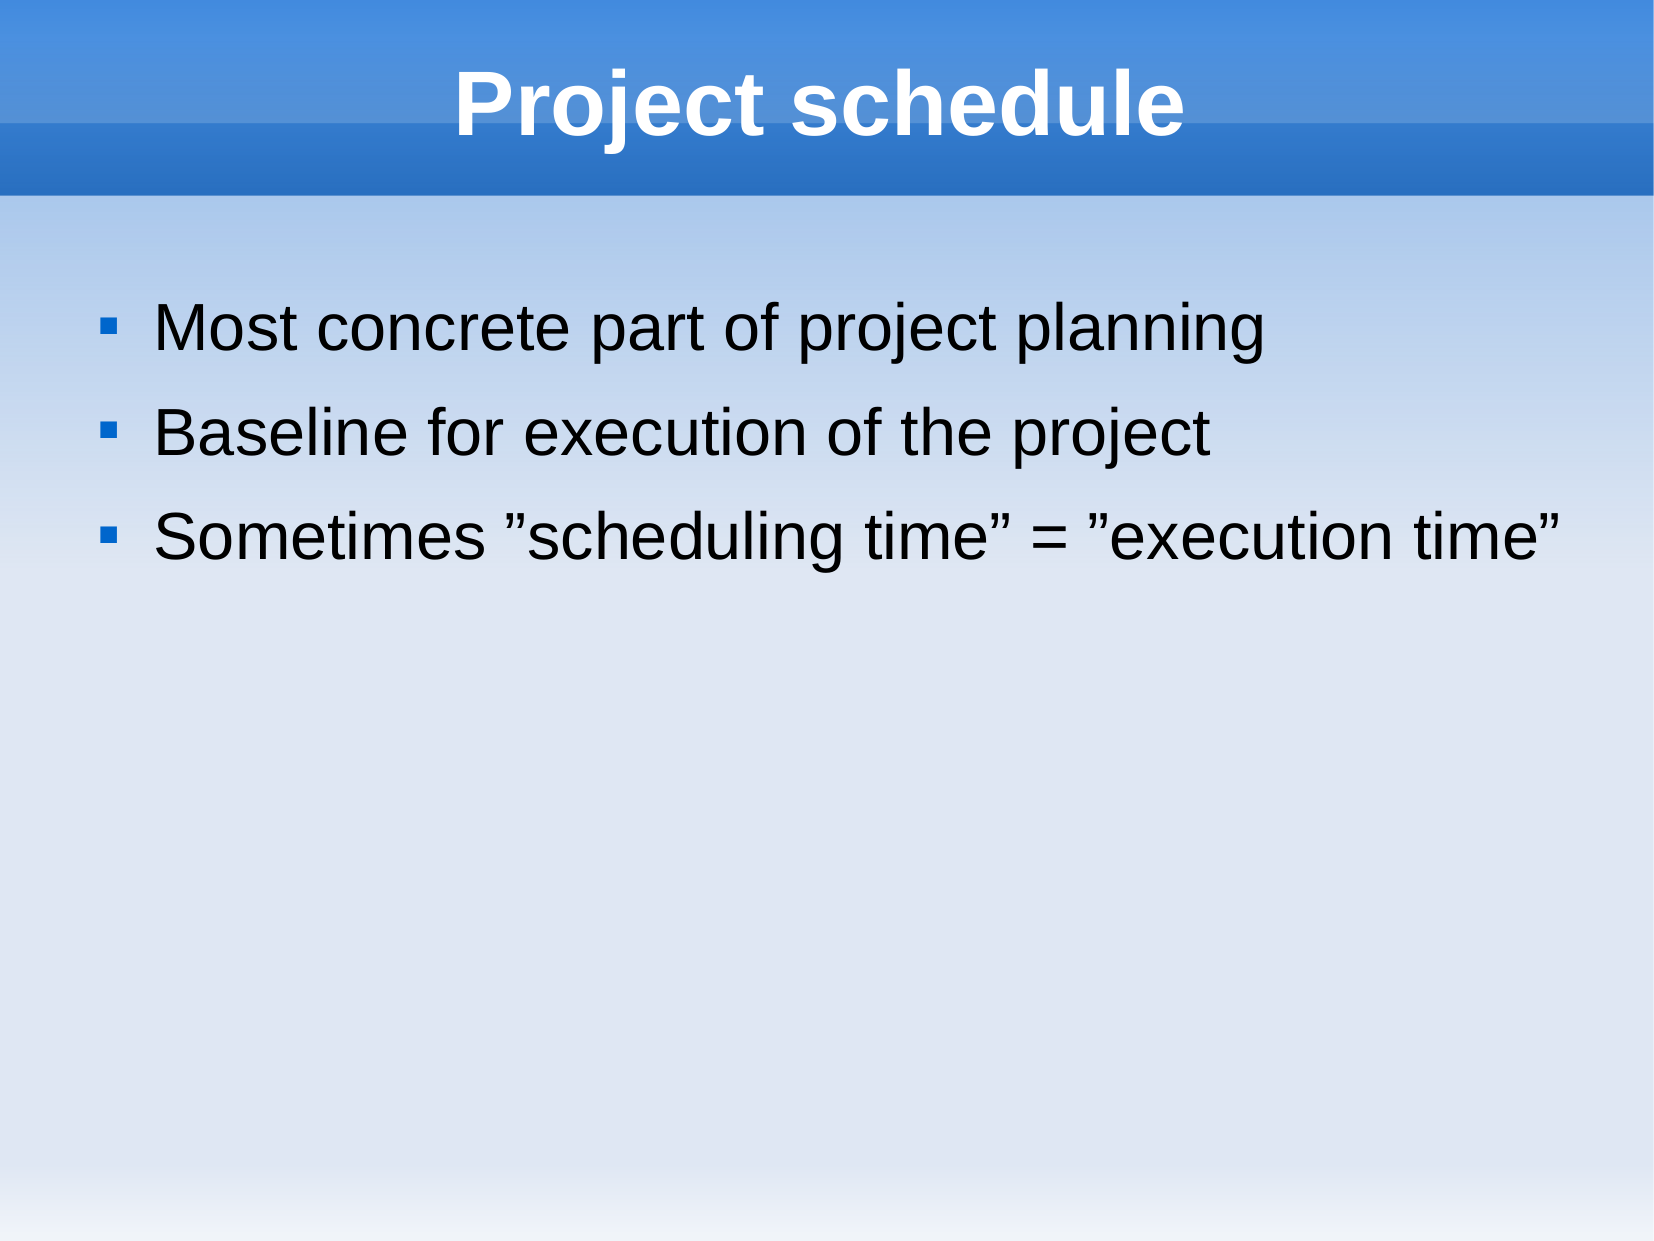

# Project schedule
Most concrete part of project planning
Baseline for execution of the project
Sometimes ”scheduling time” = ”execution time”